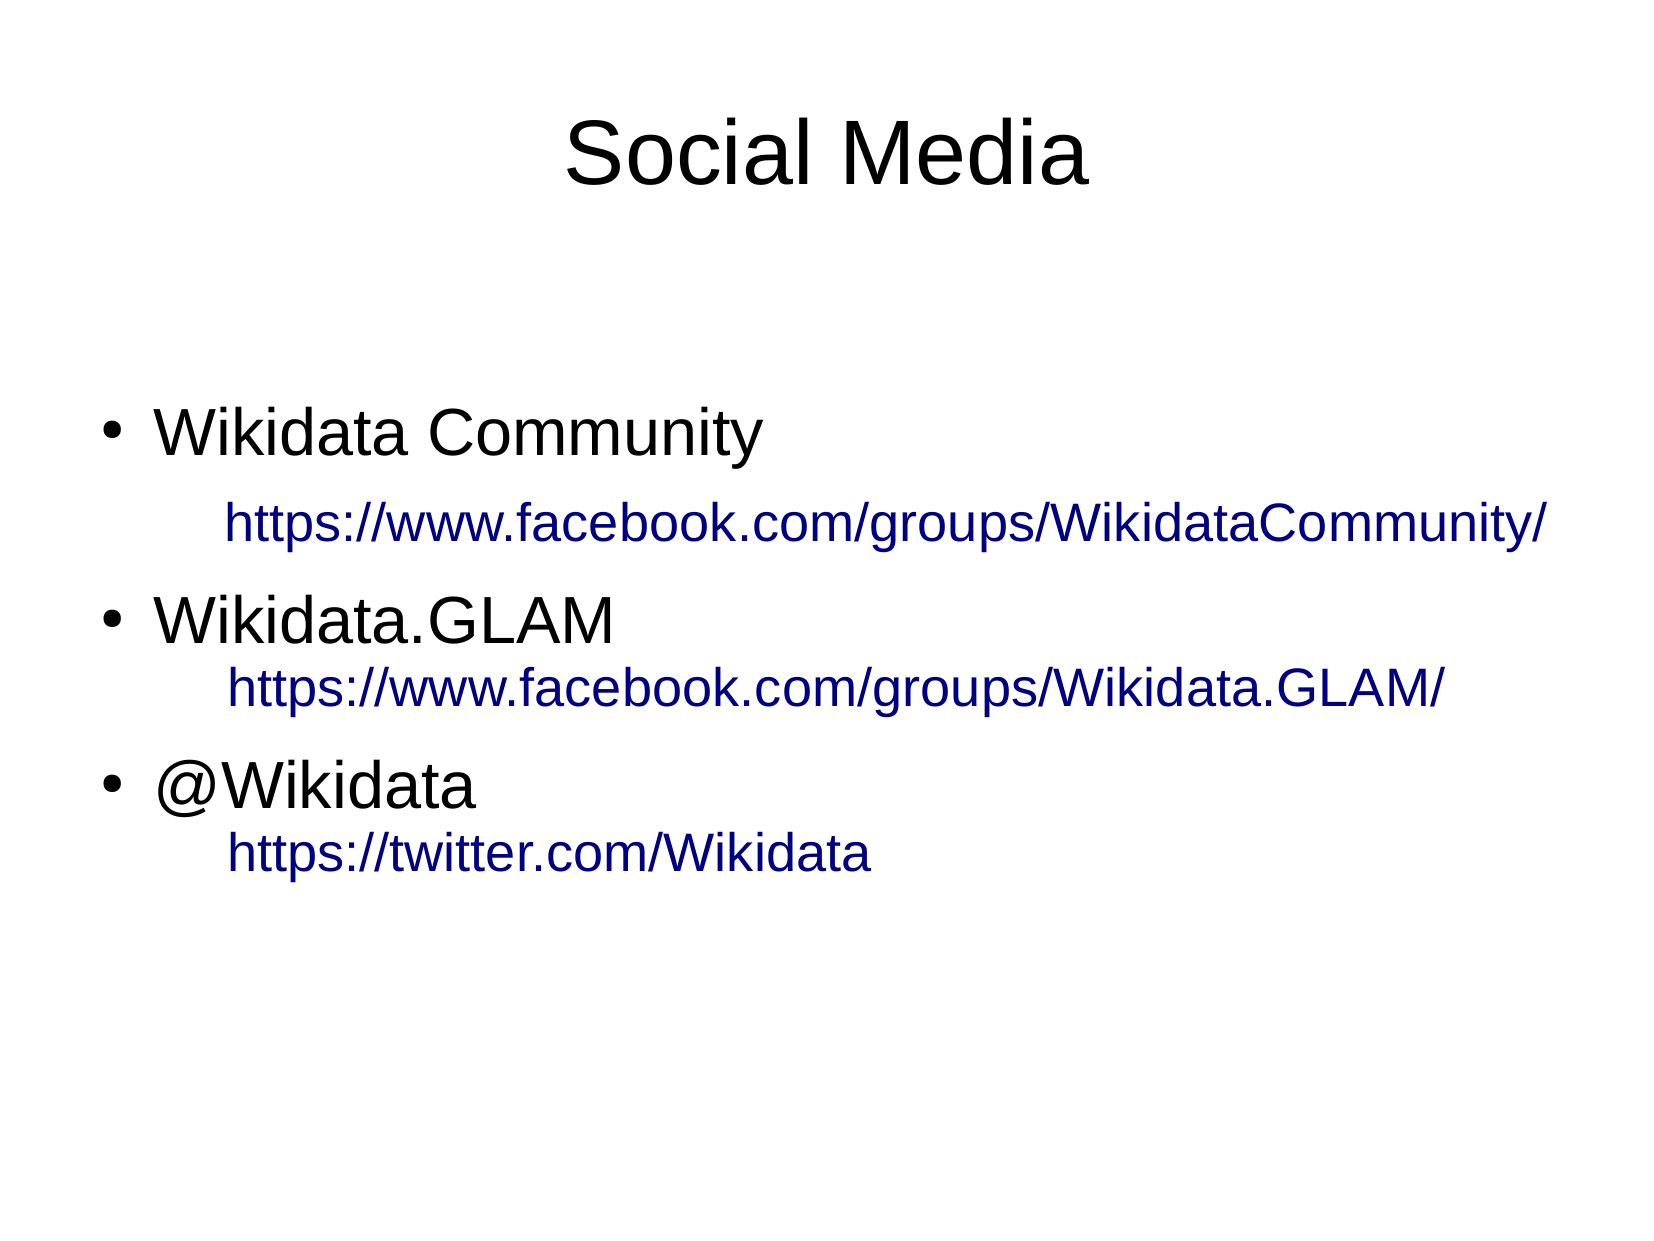

# Social Media
Wikidata Community
https://www.facebook.com/groups/WikidataCommunity/
Wikidata.GLAM
	https://www.facebook.com/groups/Wikidata.GLAM/
@Wikidata
	https://twitter.com/Wikidata